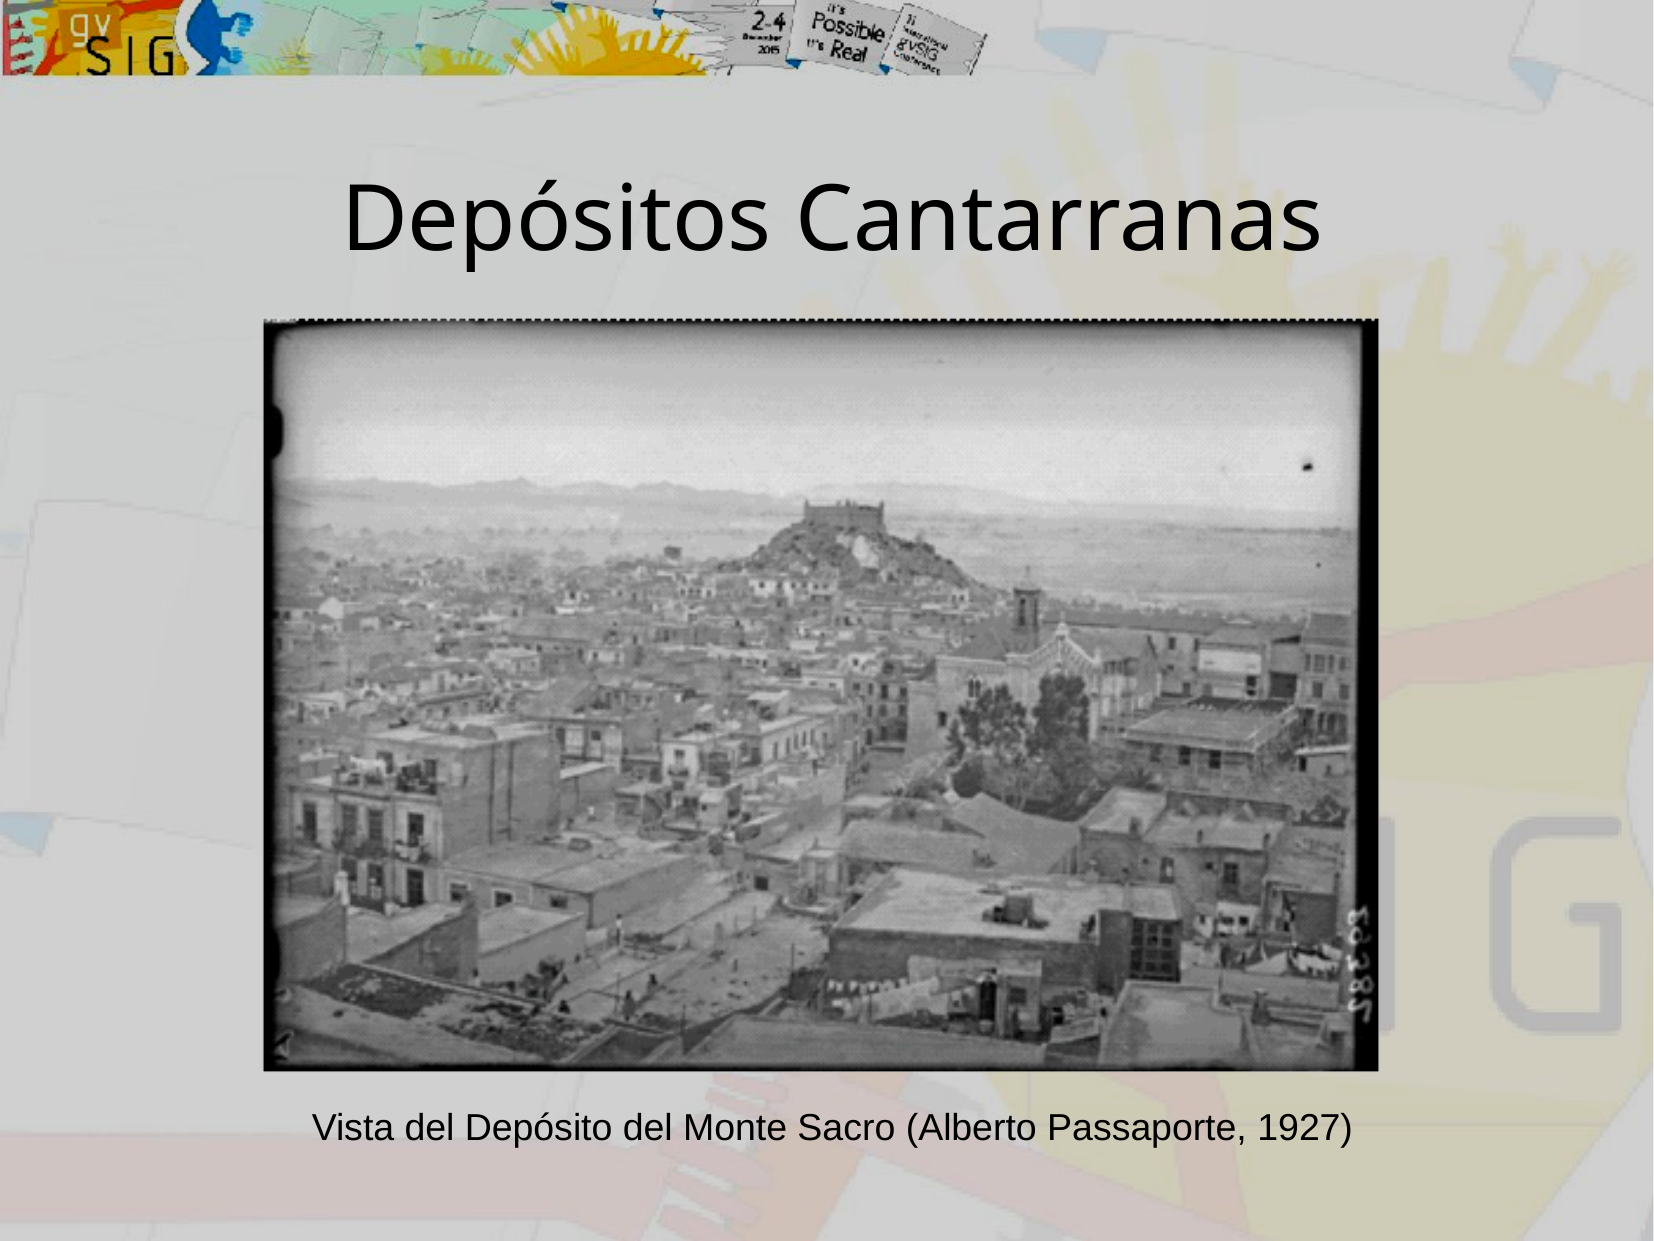

Vista del Depósito del Monte Sacro (Alberto Passaporte, 1927)
# Depósitos Cantarranas